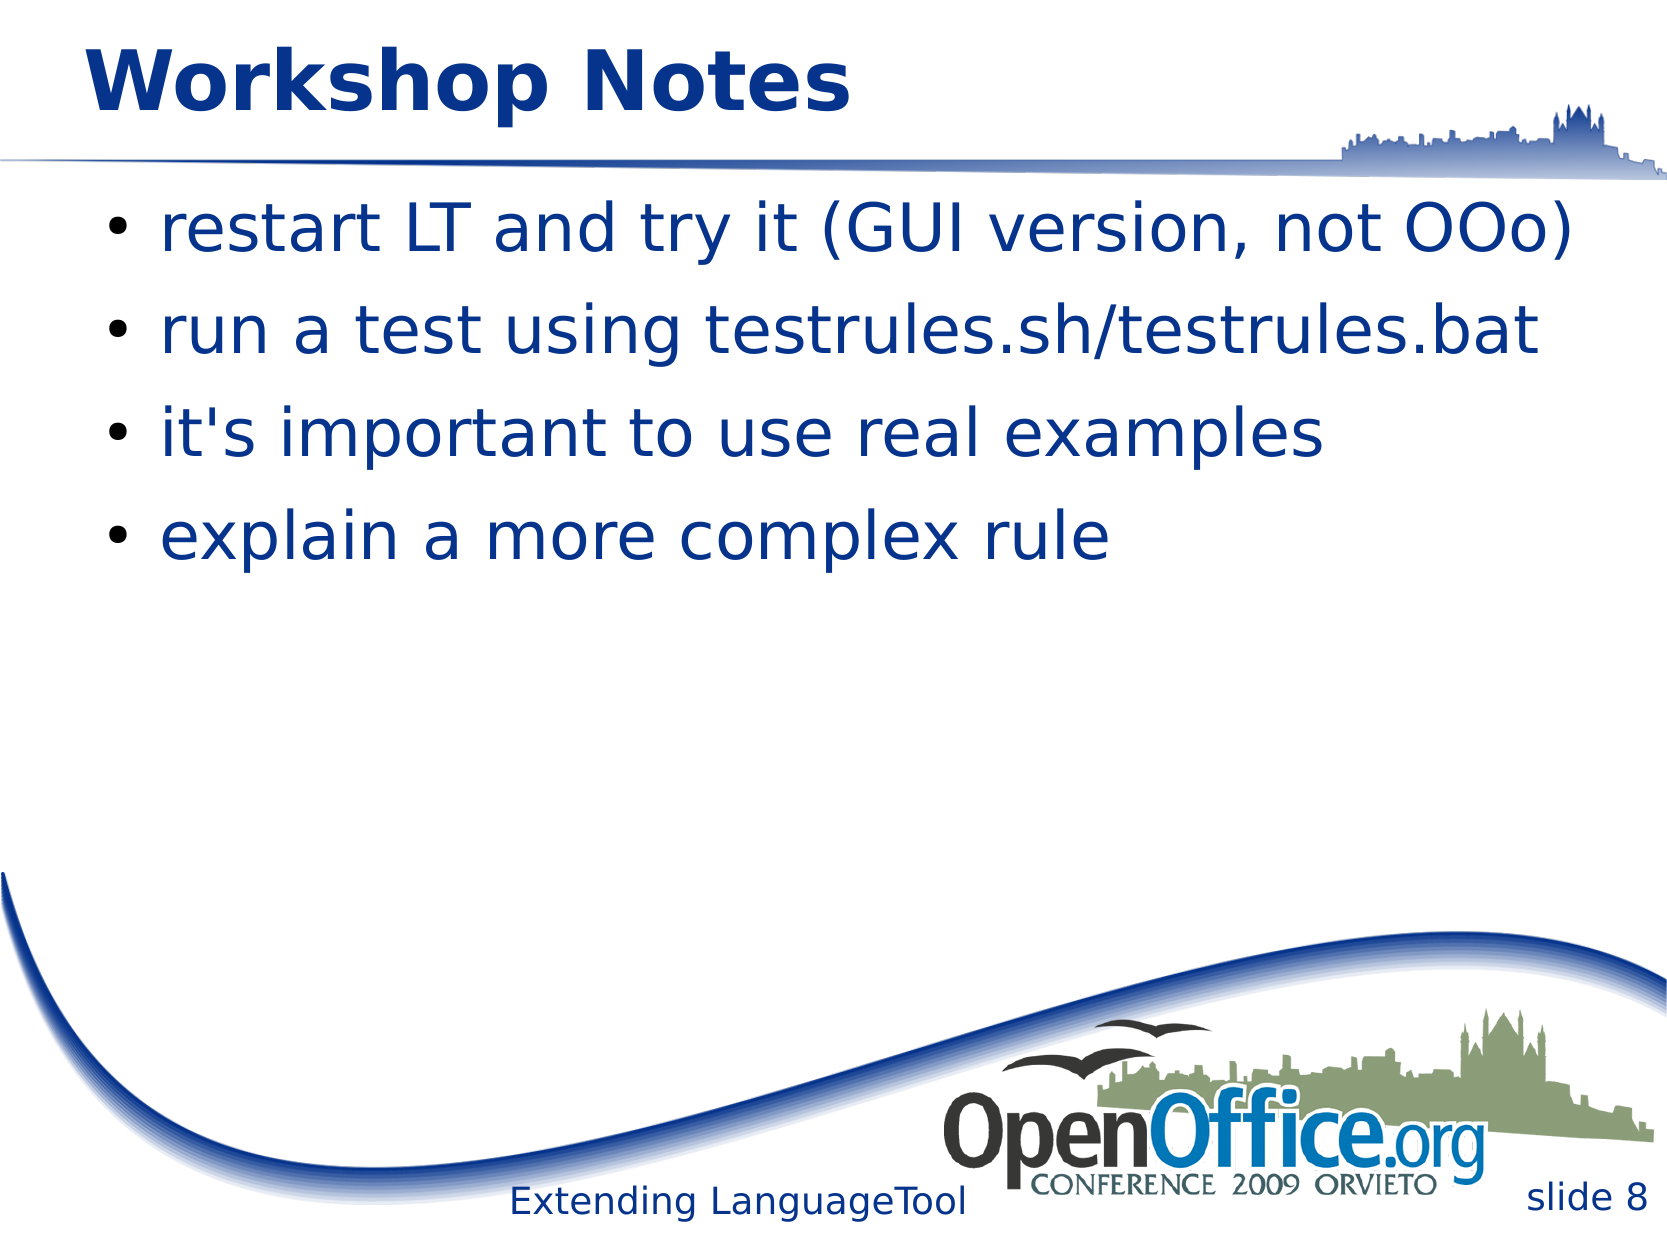

# Workshop Notes
restart LT and try it (GUI version, not OOo)
run a test using testrules.sh/testrules.bat
it's important to use real examples
explain a more complex rule
8
[add your title under View - Footer]